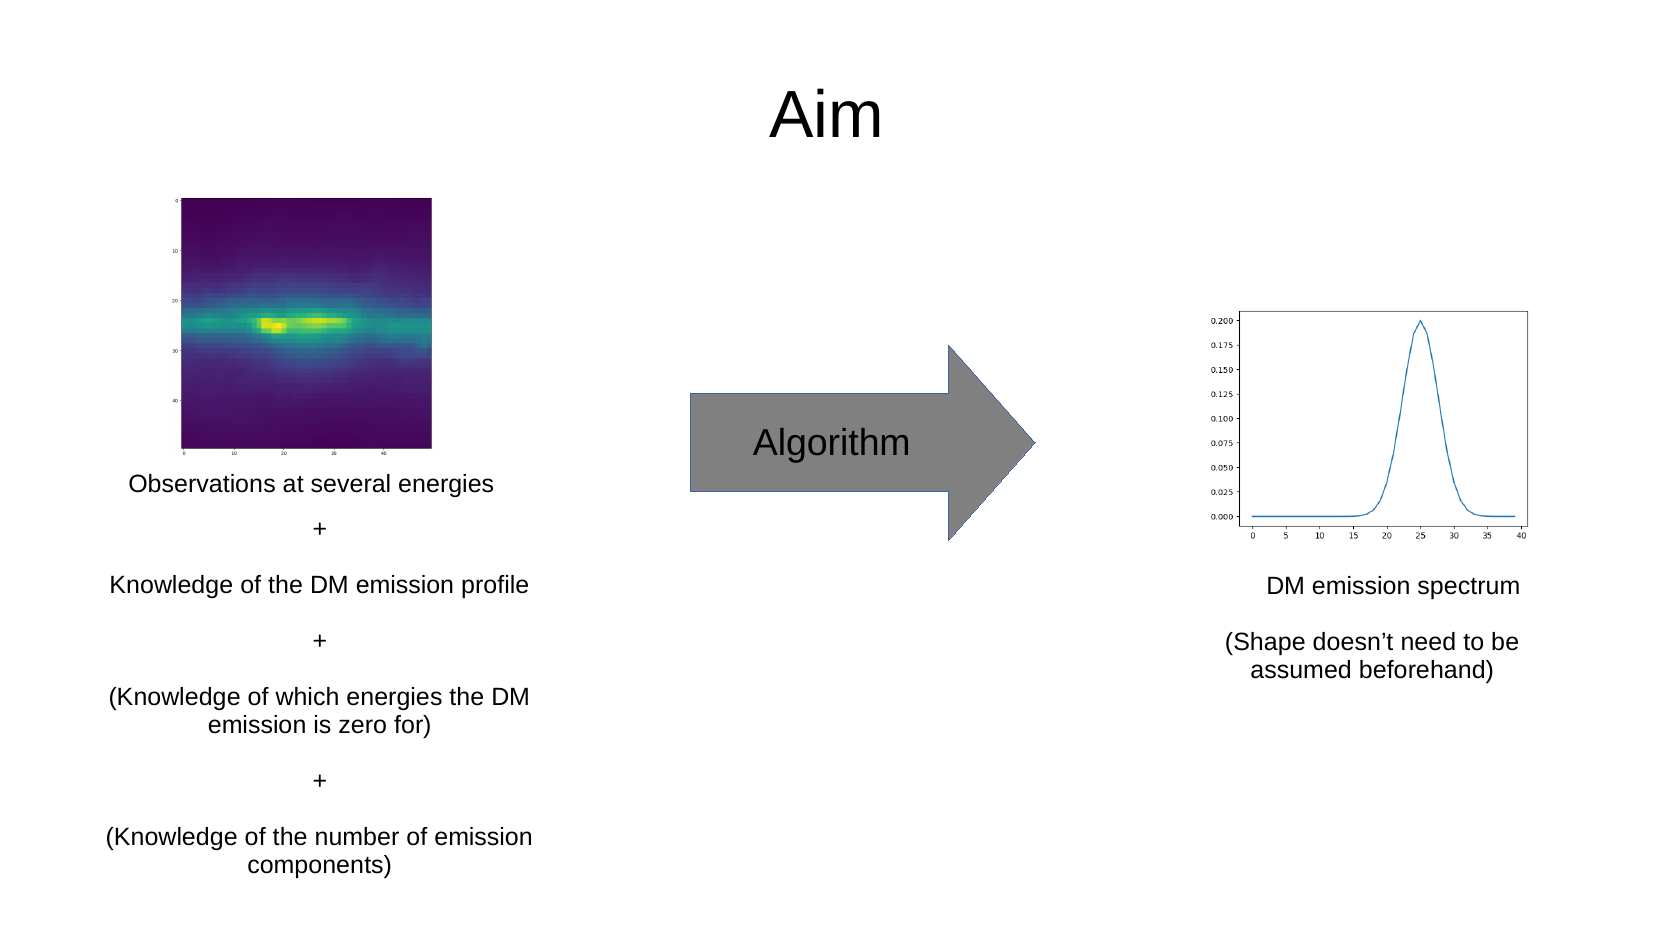

# Aim
Algorithm
Observations at several energies
+
Knowledge of the DM emission profile
+
(Knowledge of which energies the DM emission is zero for)
+
(Knowledge of the number of emission components)
 DM emission spectrum
(Shape doesn’t need to be assumed beforehand)